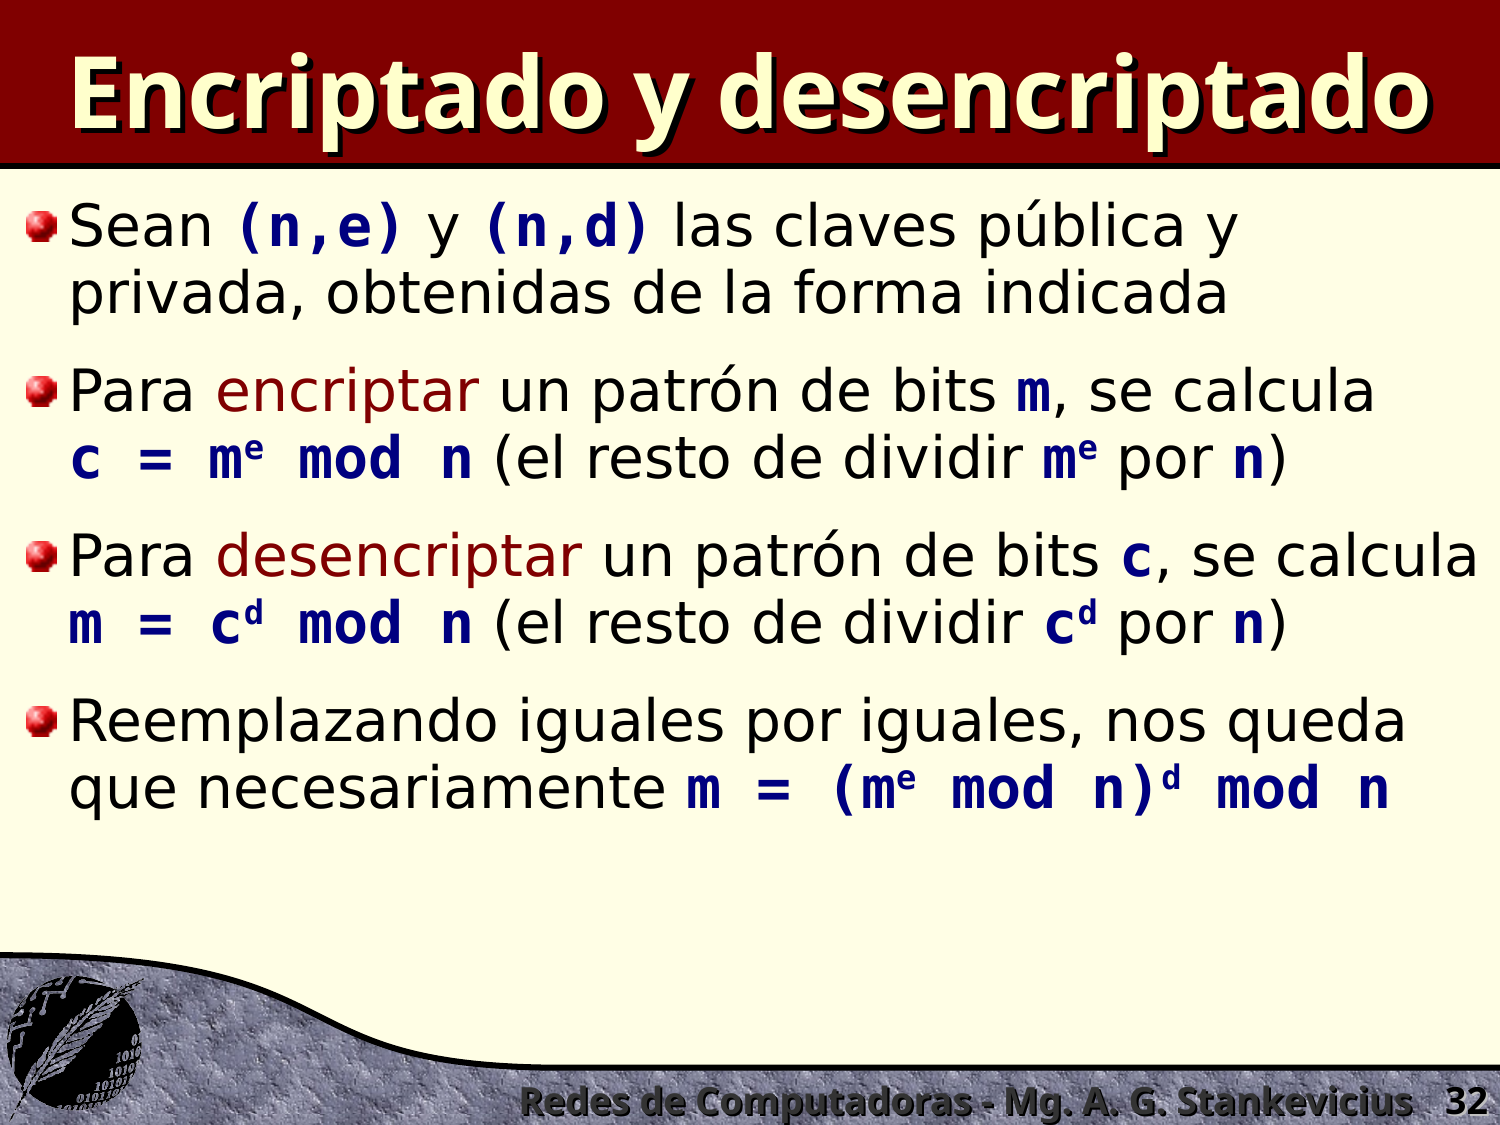

# Encriptado y desencriptado
Sean (n,e) y (n,d) las claves pública y privada, obtenidas de la forma indicada
Para encriptar un patrón de bits m, se calcula
c = me mod n (el resto de dividir me por n)
Para desencriptar un patrón de bits c, se calcula
m = cd mod n (el resto de dividir cd por n)
Reemplazando iguales por iguales, nos queda que necesariamente m = (me mod n)d mod n
32